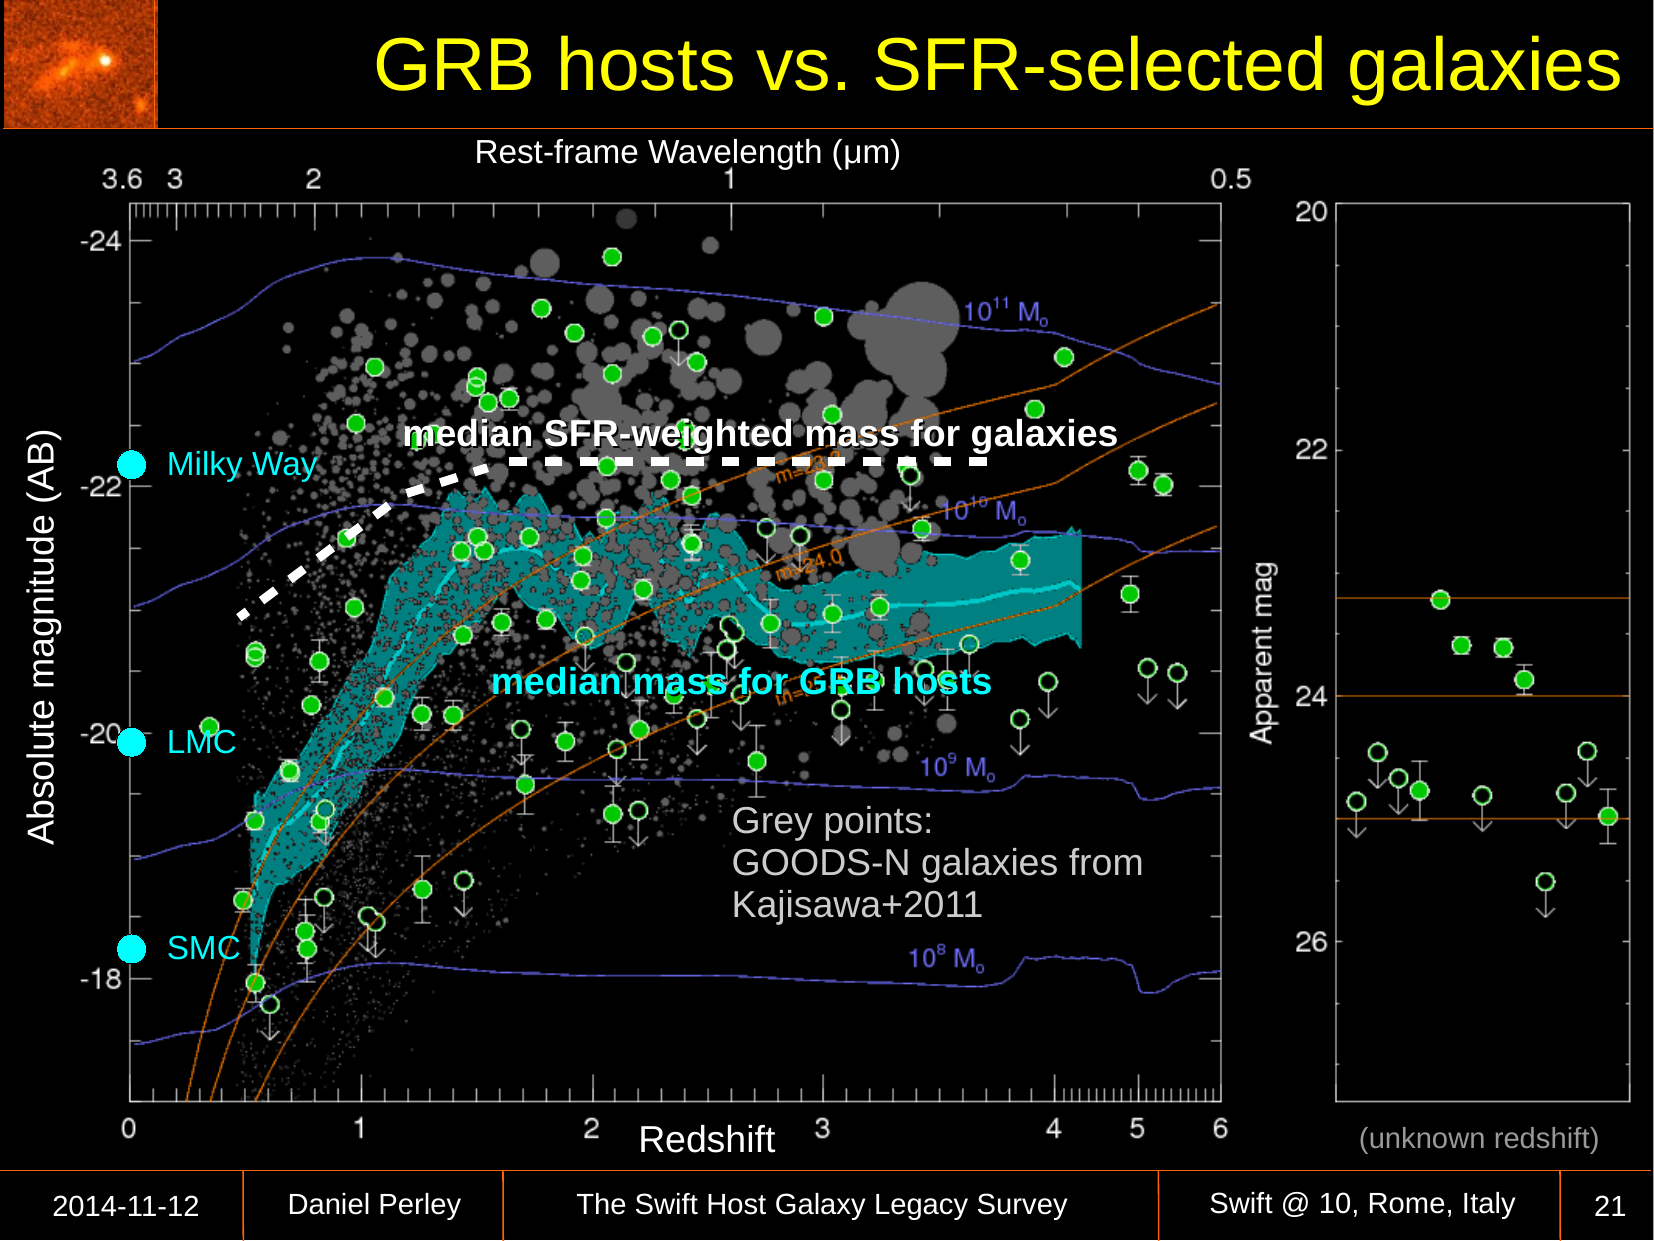

# GRB hosts vs. SFR-selected galaxies
Rest-frame Wavelength (μm)
median SFR-weighted mass for galaxies
Milky Way
Absolute magnitude (AB)
median mass for GRB hosts
LMC
Grey points:
GOODS-N galaxies from Kajisawa+2011
SMC
Redshift
(unknown redshift)
2014-11-12
21